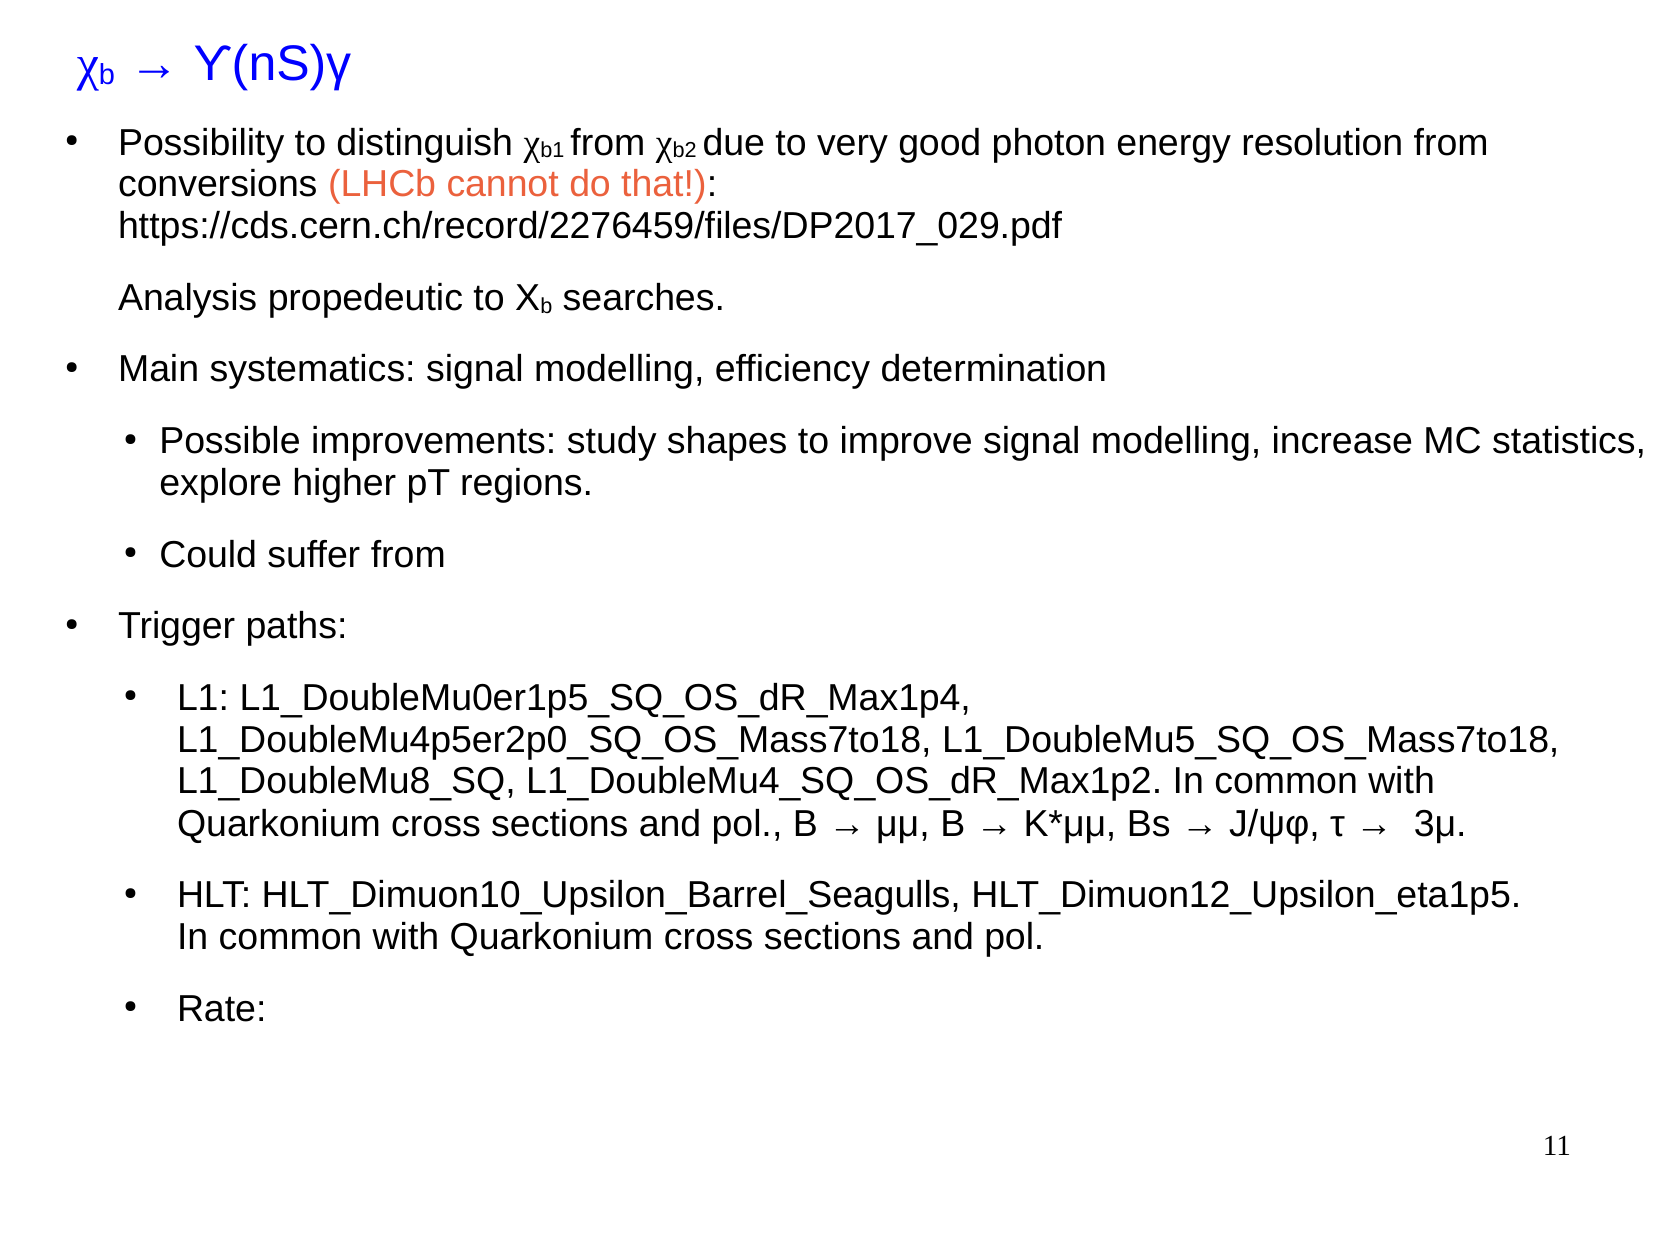

# χb → ϒ(nS)γ
Possibility to distinguish χb1 from χb2 due to very good photon energy resolution from conversions (LHCb cannot do that!): https://cds.cern.ch/record/2276459/files/DP2017_029.pdf
Analysis propedeutic to Xb searches.
Main systematics: signal modelling, efficiency determination
Possible improvements: study shapes to improve signal modelling, increase MC statistics, explore higher pT regions.
Could suffer from
Trigger paths:
L1: L1_DoubleMu0er1p5_SQ_OS_dR_Max1p4, L1_DoubleMu4p5er2p0_SQ_OS_Mass7to18, L1_DoubleMu5_SQ_OS_Mass7to18, L1_DoubleMu8_SQ, L1_DoubleMu4_SQ_OS_dR_Max1p2. In common with Quarkonium cross sections and pol., B → μμ, B → K*μμ, Bs → J/ψφ, τ → 3μ.
HLT: HLT_Dimuon10_Upsilon_Barrel_Seagulls, HLT_Dimuon12_Upsilon_eta1p5. In common with Quarkonium cross sections and pol.
Rate:
11